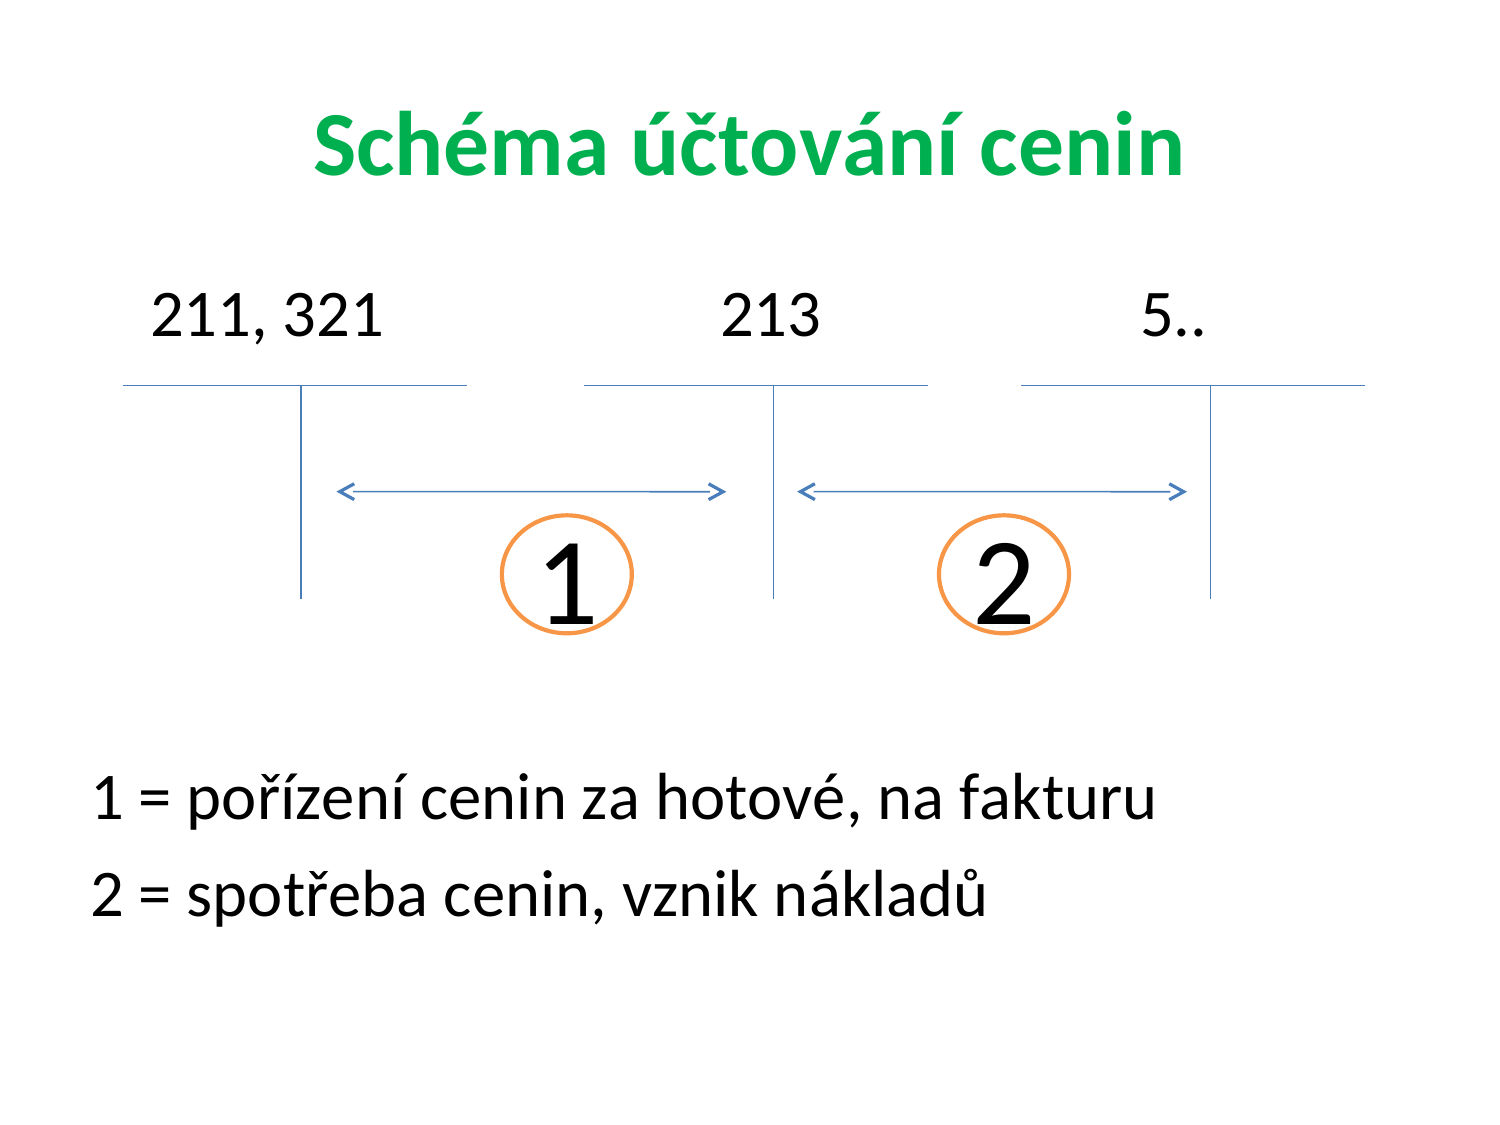

# Schéma účtování cenin
 211, 321			 213			5..
1 = pořízení cenin za hotové, na fakturu
2 = spotřeba cenin, vznik nákladů
1
2